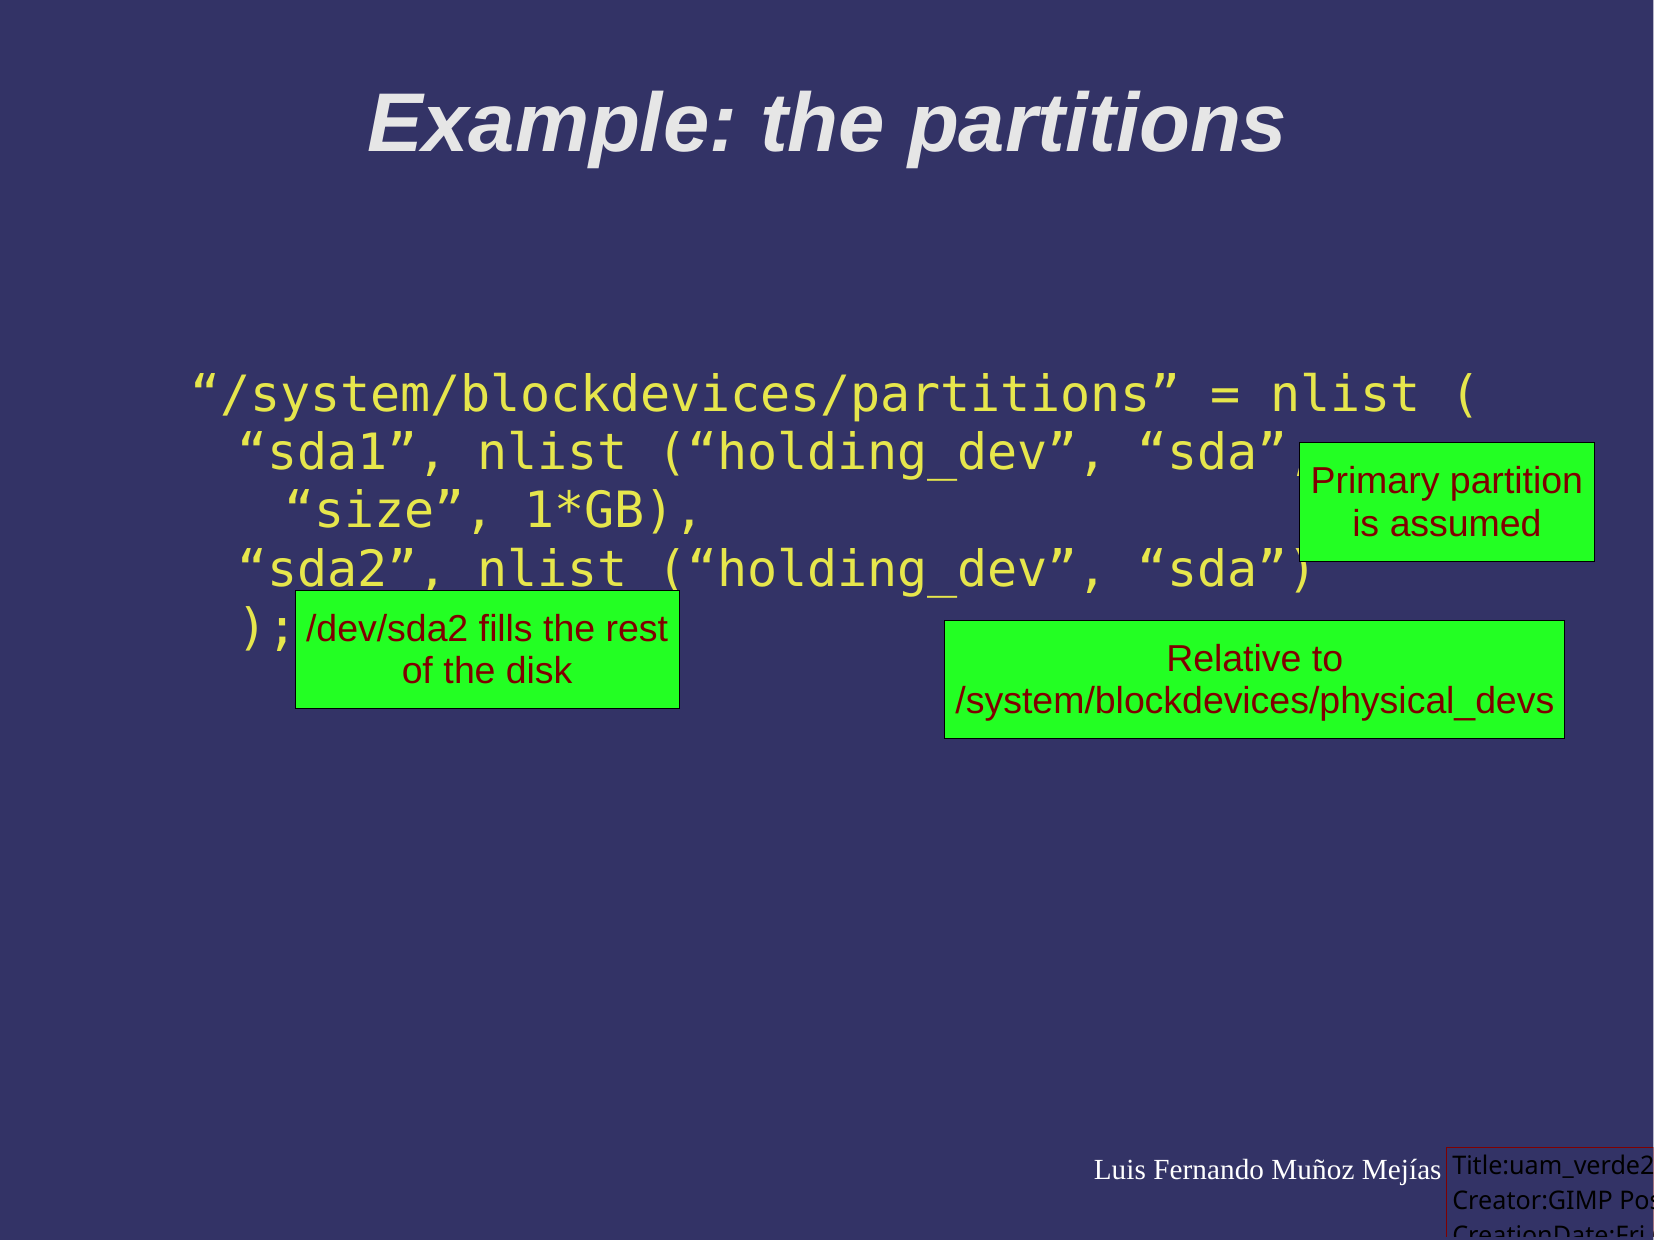

# Example: the partitions
“/system/blockdevices/partitions” = nlist (
“sda1”, nlist (“holding_dev”, “sda”,
“size”, 1*GB),
“sda2”, nlist (“holding_dev”, “sda”)
);
Primary partition
is assumed
/dev/sda2 fills the rest
of the disk
Relative to
/system/blockdevices/physical_devs
Luis Fernando Muñoz Mejías